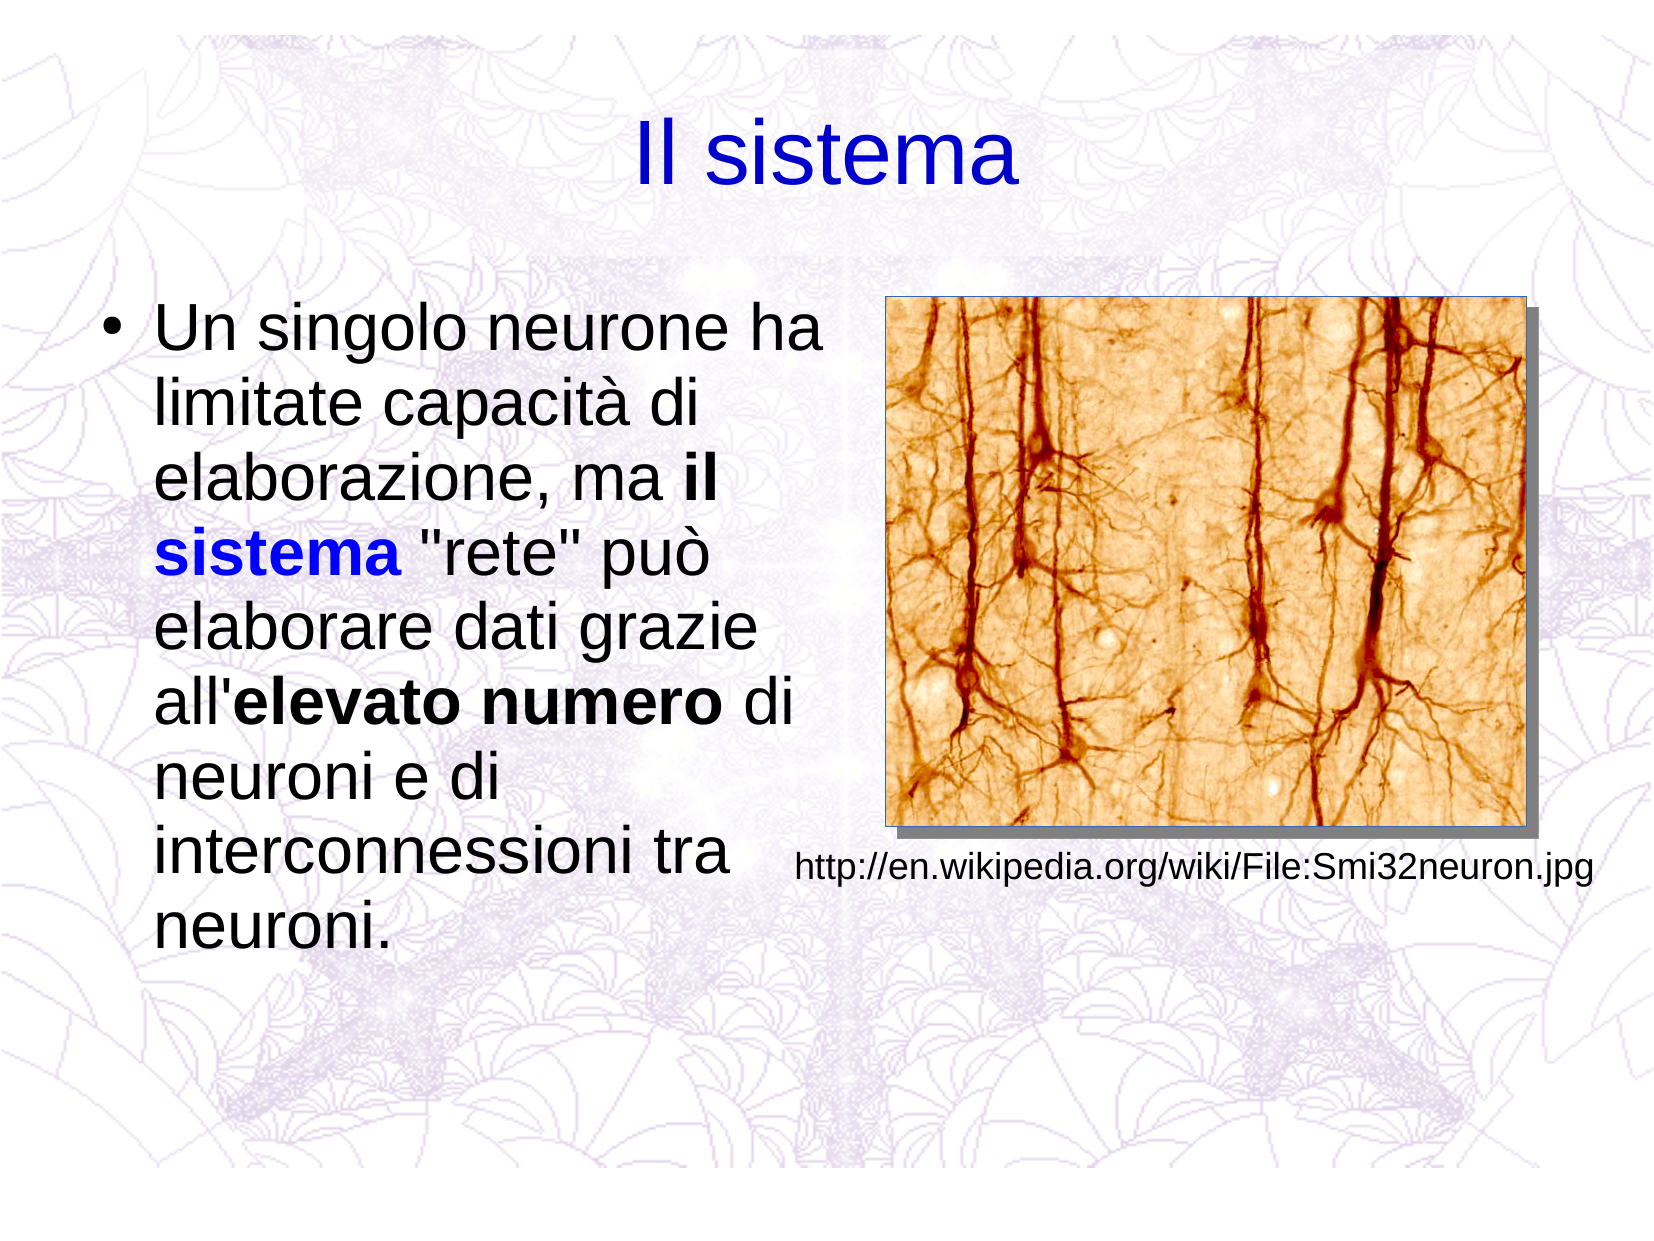

# Il sistema
Un singolo neurone ha limitate capacità di elaborazione, ma il sistema "rete" può elaborare dati grazie all'elevato numero di neuroni e di interconnessioni tra neuroni.
http://en.wikipedia.org/wiki/File:Smi32neuron.jpg